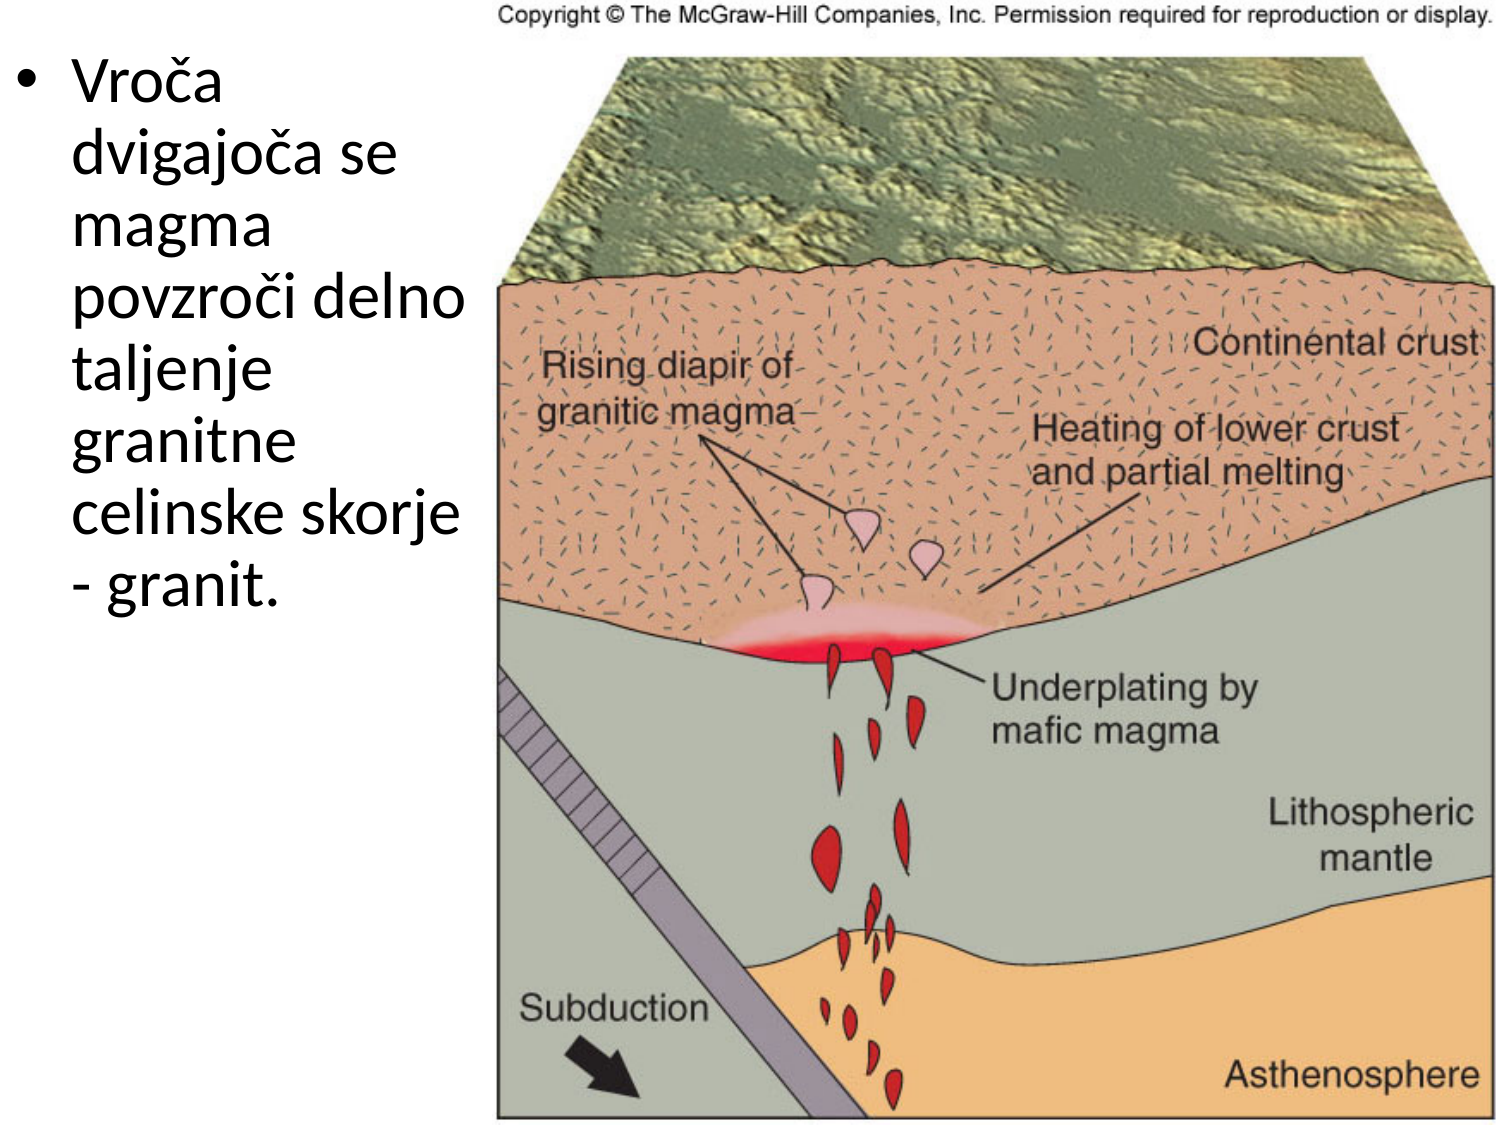

# Vroča dvigajoča se magma povzroči delno taljenje granitne celinske skorje - granit.